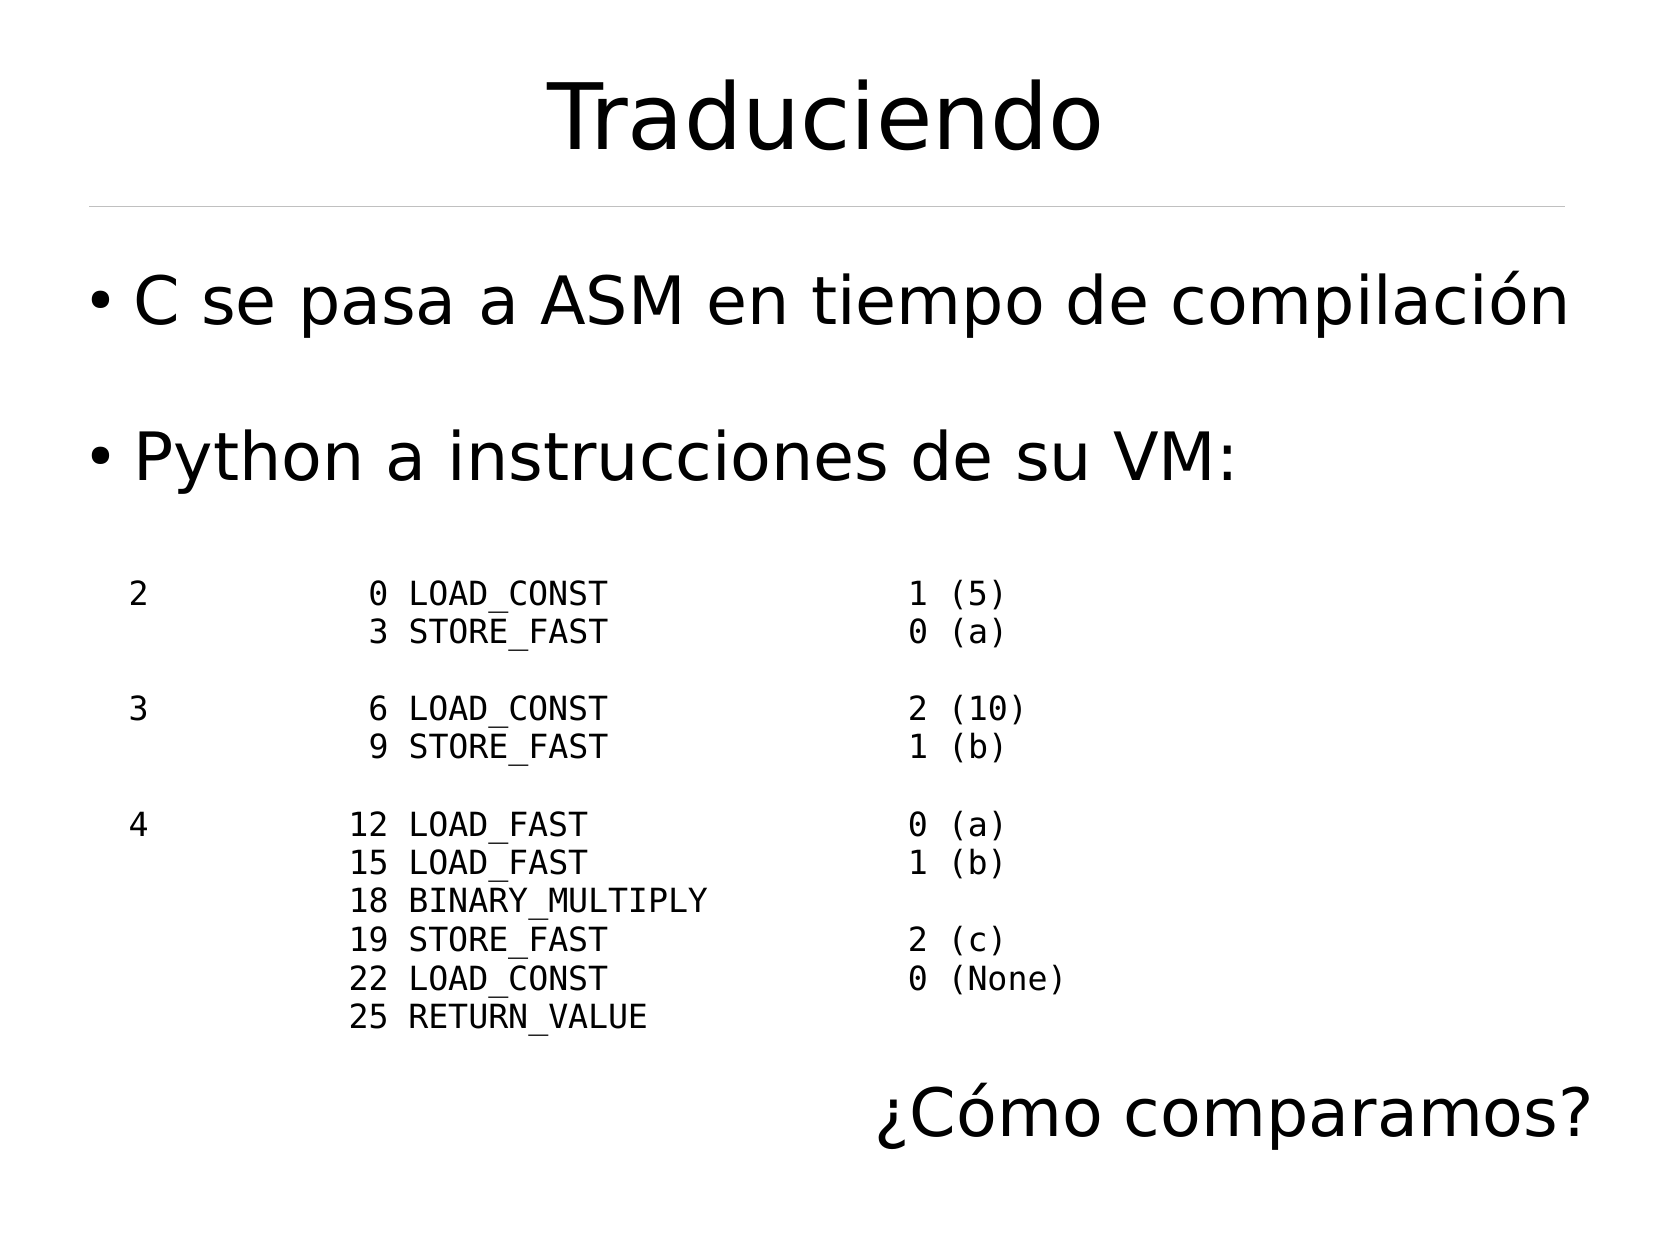

# Traduciendo
 C se pasa a ASM en tiempo de compilación
 Python a instrucciones de su VM:
 2 0 LOAD_CONST 1 (5)
 3 STORE_FAST 0 (a)
 3 6 LOAD_CONST 2 (10)
 9 STORE_FAST 1 (b)
 4 12 LOAD_FAST 0 (a)
 15 LOAD_FAST 1 (b)
 18 BINARY_MULTIPLY
 19 STORE_FAST 2 (c)
 22 LOAD_CONST 0 (None)
 25 RETURN_VALUE
¿Cómo comparamos?